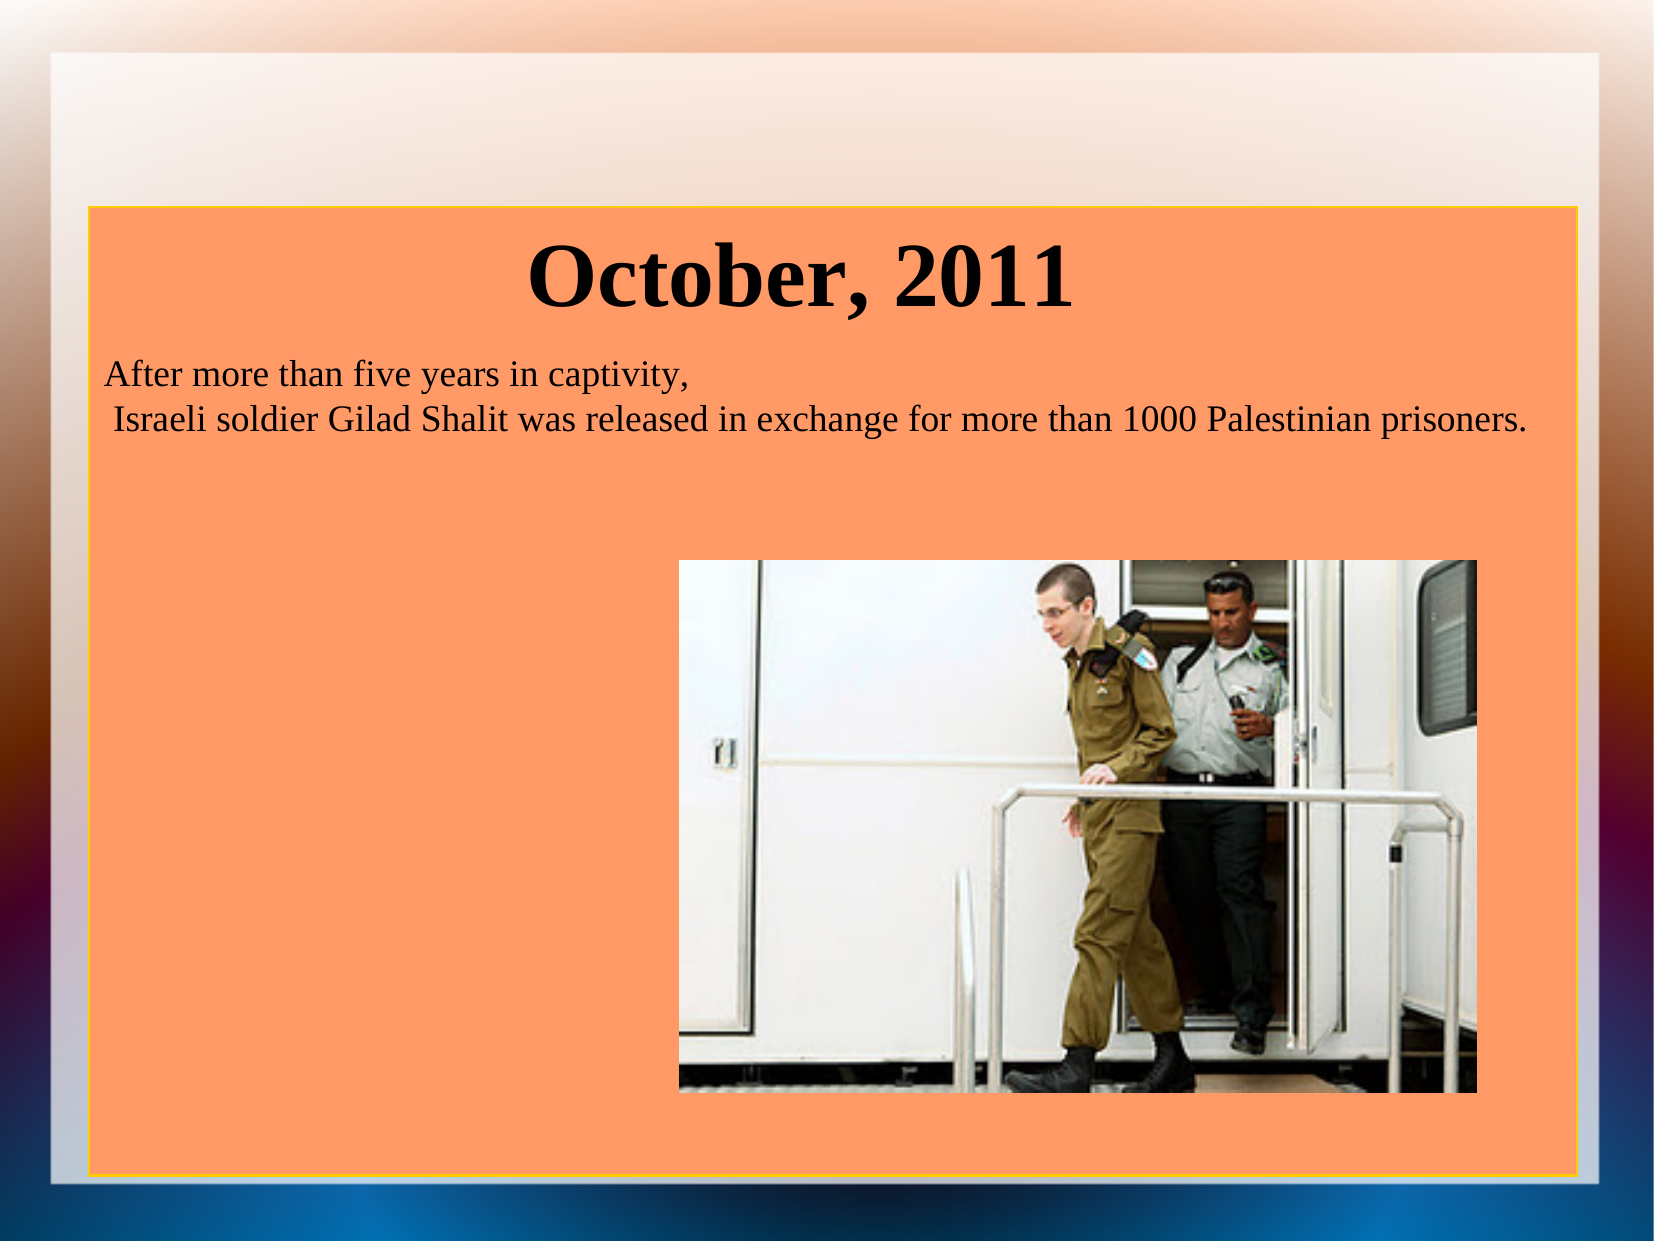

October, 2011
# After more than five years in captivity,
 Israeli soldier Gilad Shalit was released in exchange for more than 1000 Palestinian prisoners.